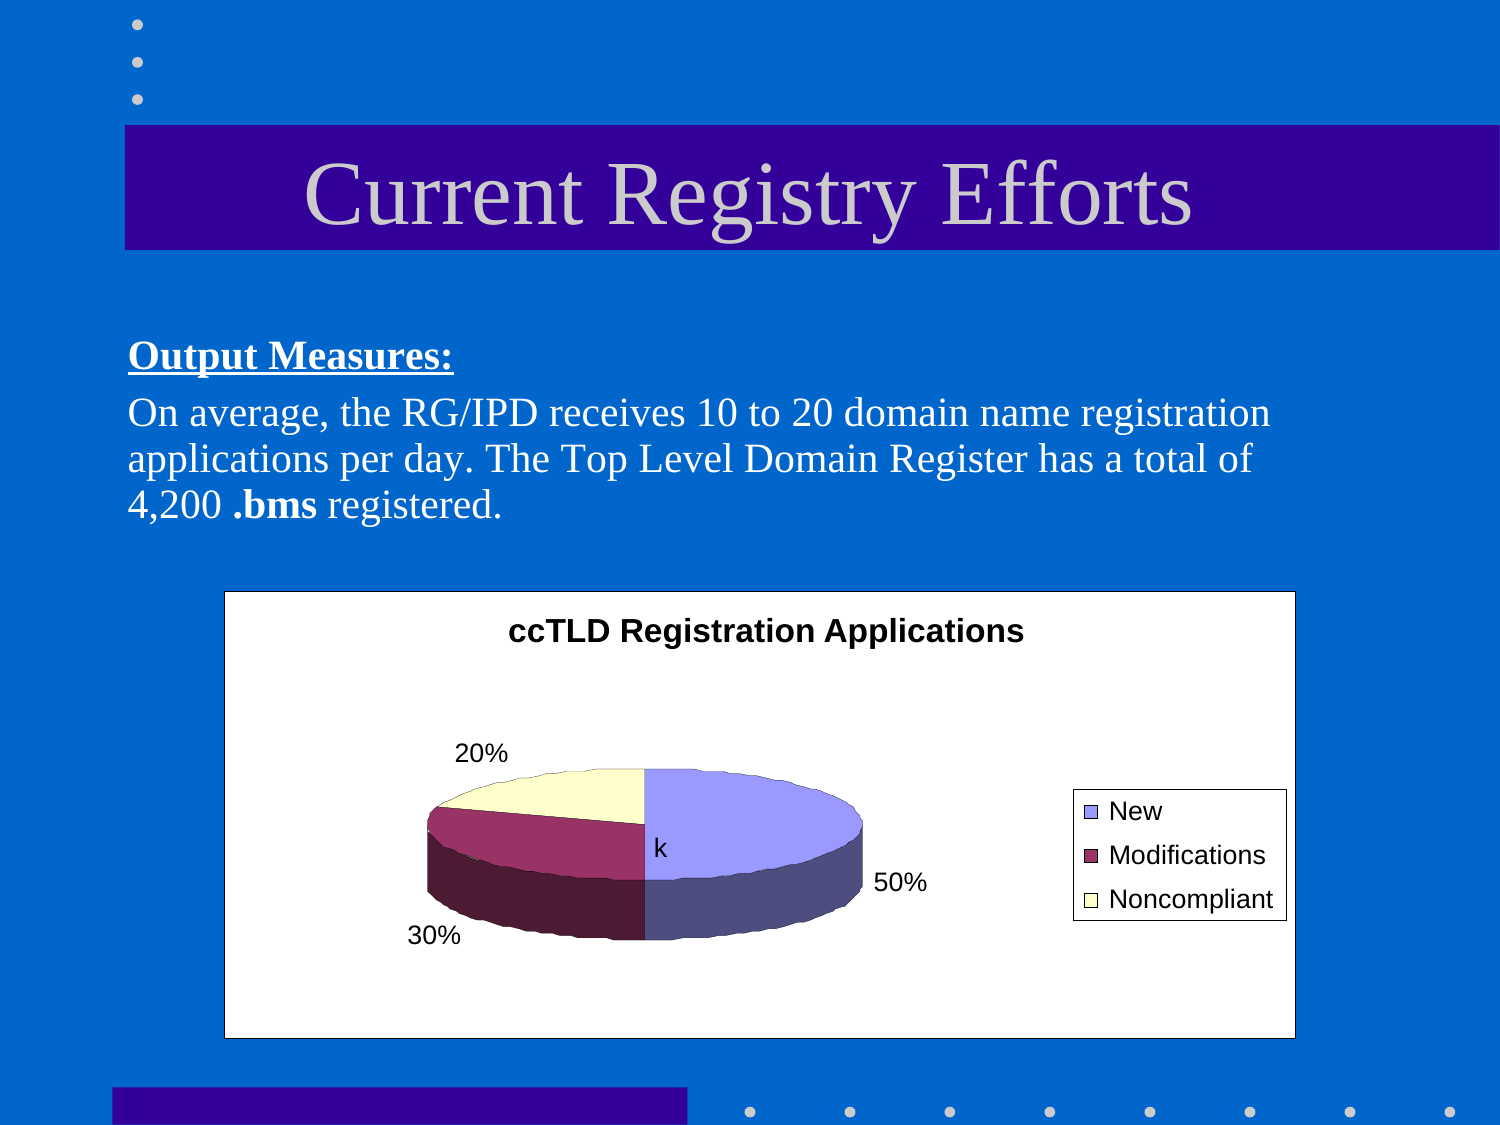

# Current Registry Efforts
Output Measures:
On average, the RG/IPD receives 10 to 20 domain name registration applications per day. The Top Level Domain Register has a total of 4,200 .bms registered.